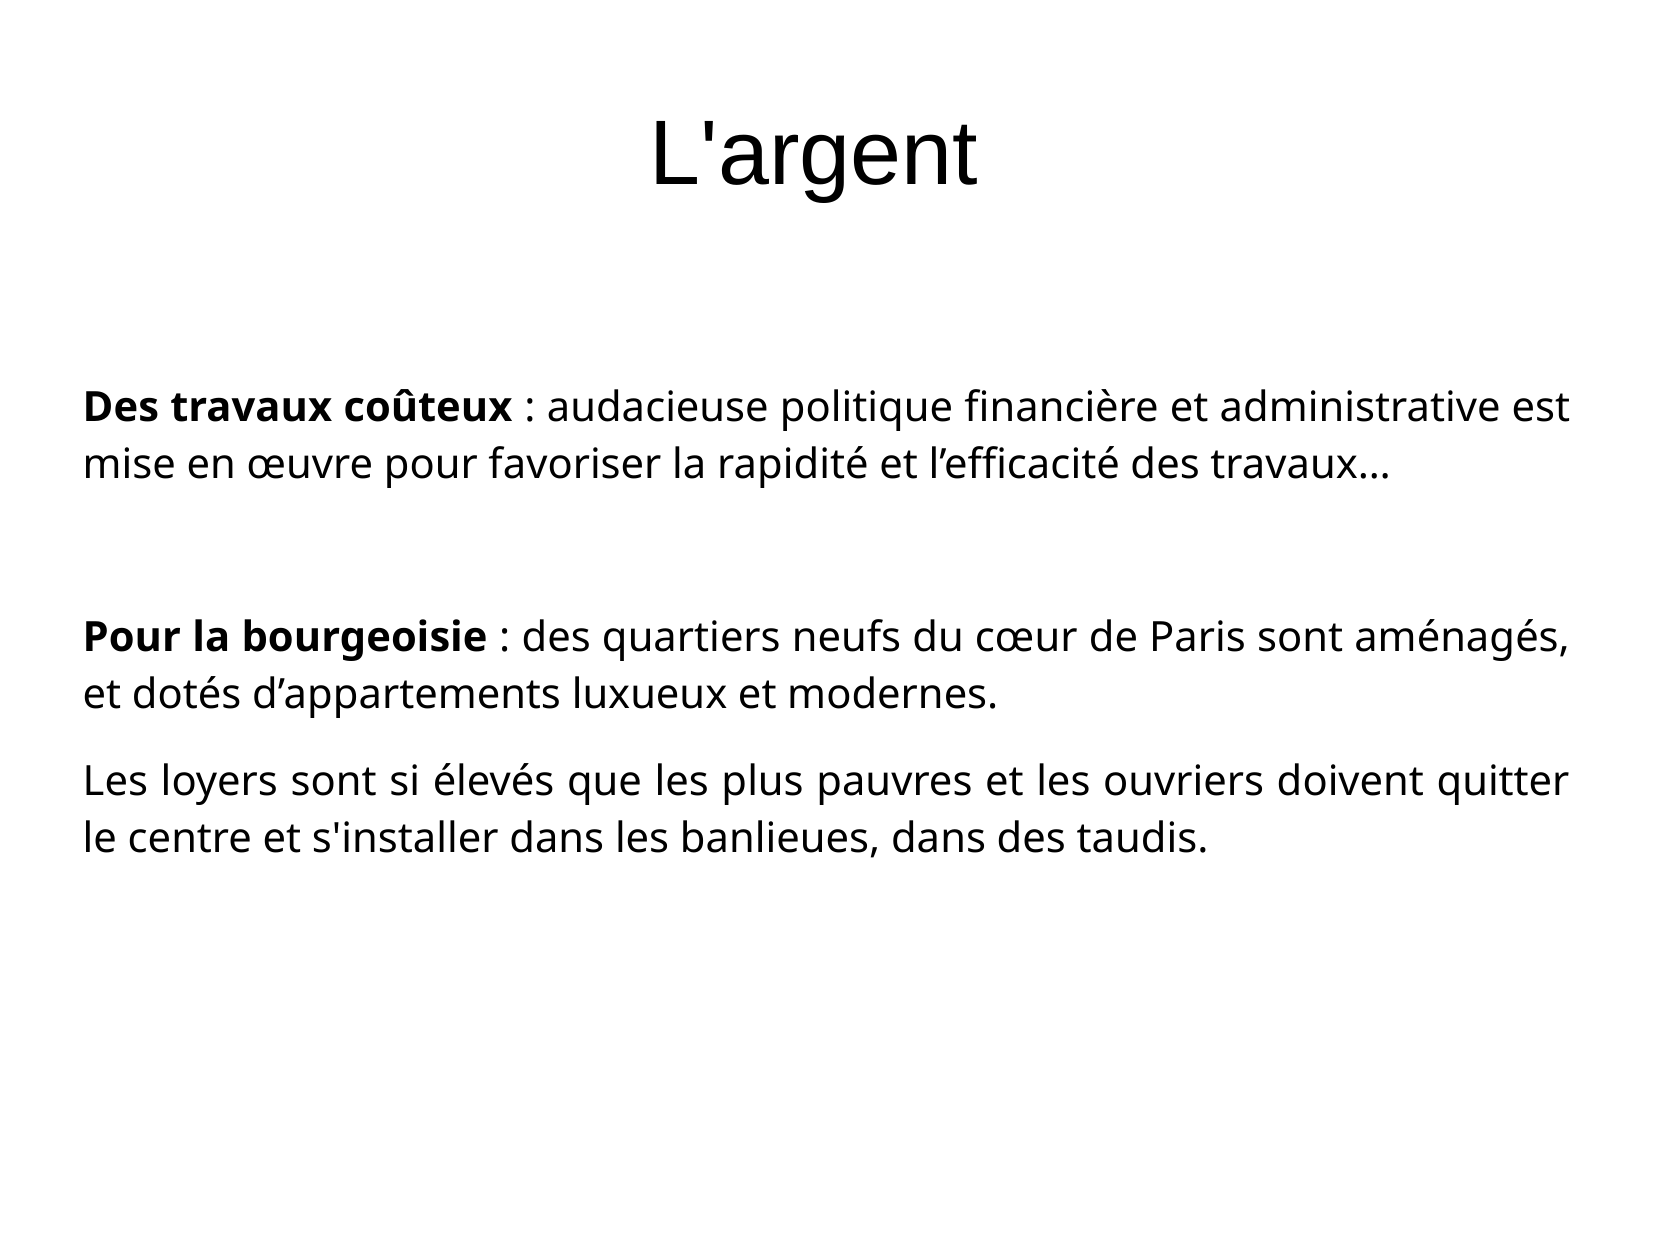

# L'argent
Des travaux coûteux : audacieuse politique financière et administrative est mise en œuvre pour favoriser la rapidité et l’efficacité des travaux…
Pour la bourgeoisie : des quartiers neufs du cœur de Paris sont aménagés, et dotés d’appartements luxueux et modernes.
Les loyers sont si élevés que les plus pauvres et les ouvriers doivent quitter le centre et s'installer dans les banlieues, dans des taudis.